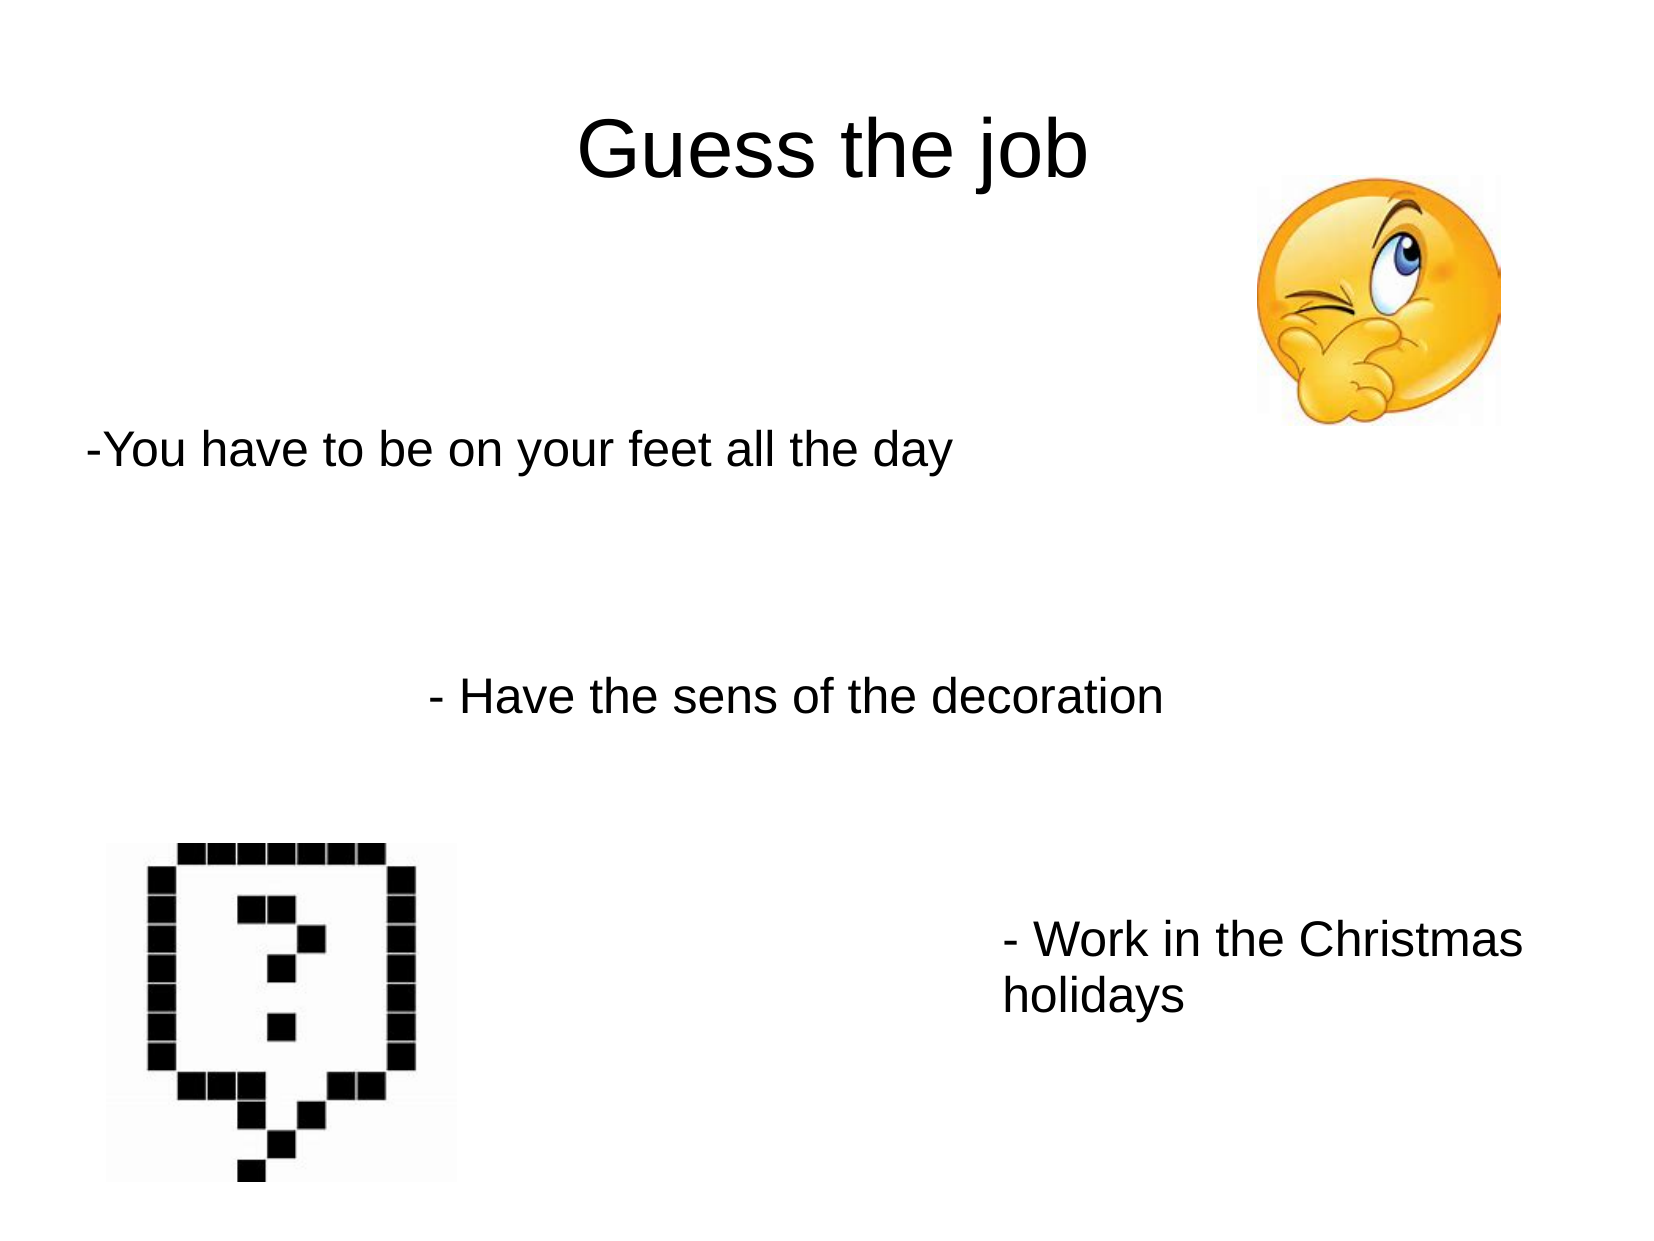

Guess the job
-You have to be on your feet all the day
- Have the sens of the decoration
- Work in the Christmas holidays